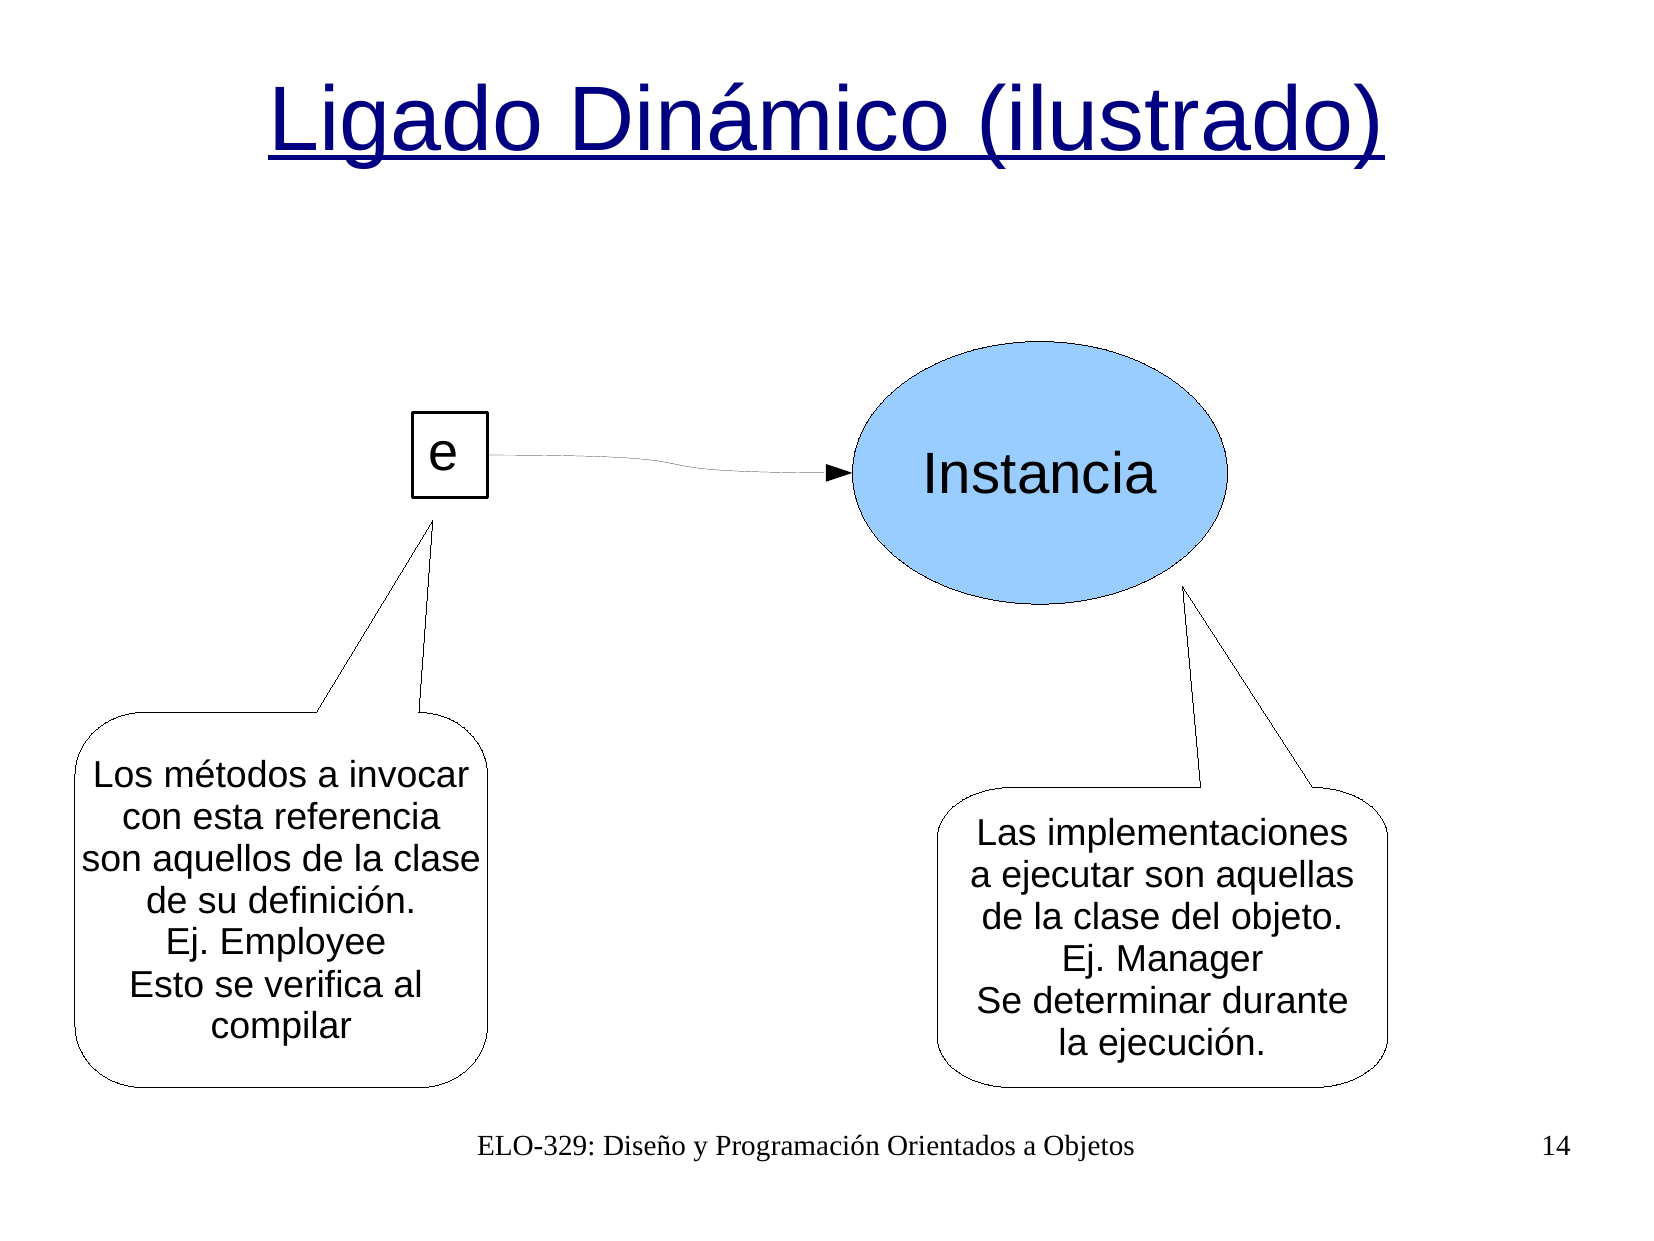

# Ligado Dinámico (ilustrado)
Instancia
e
Los métodos a invocar
con esta referencia
son aquellos de la clase
de su definición.
Ej. Employee
Esto se verifica al
compilar
Las implementaciones
a ejecutar son aquellas
de la clase del objeto.
Ej. Manager
Se determinar durante
 la ejecución.
14